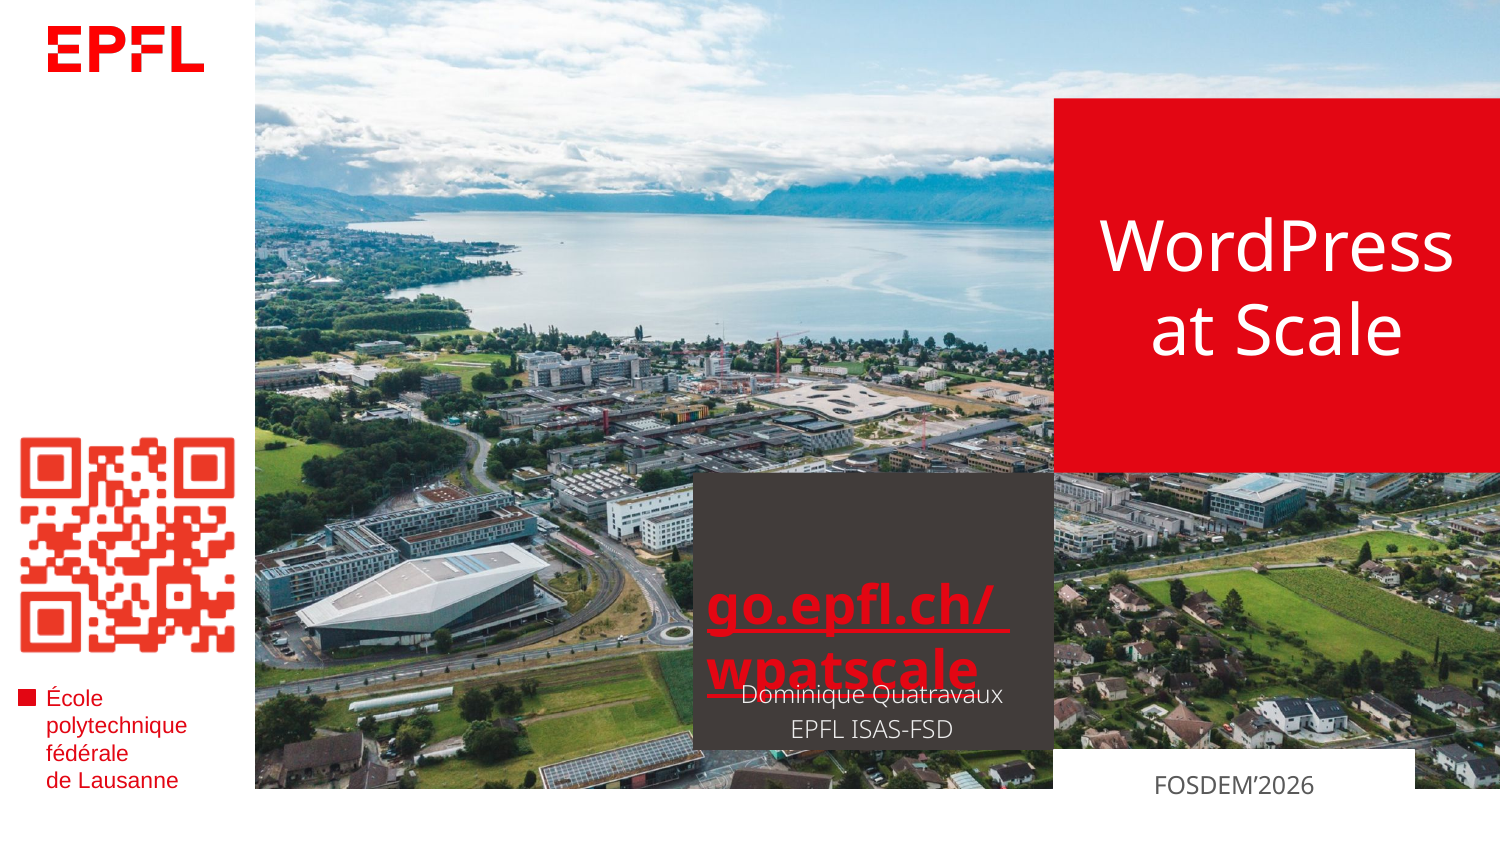

# WordPress at Scale
go.epfl.ch/ wpatscale
Dominique Quatravaux
EPFL ISAS-FSD
FOSDEM’2026